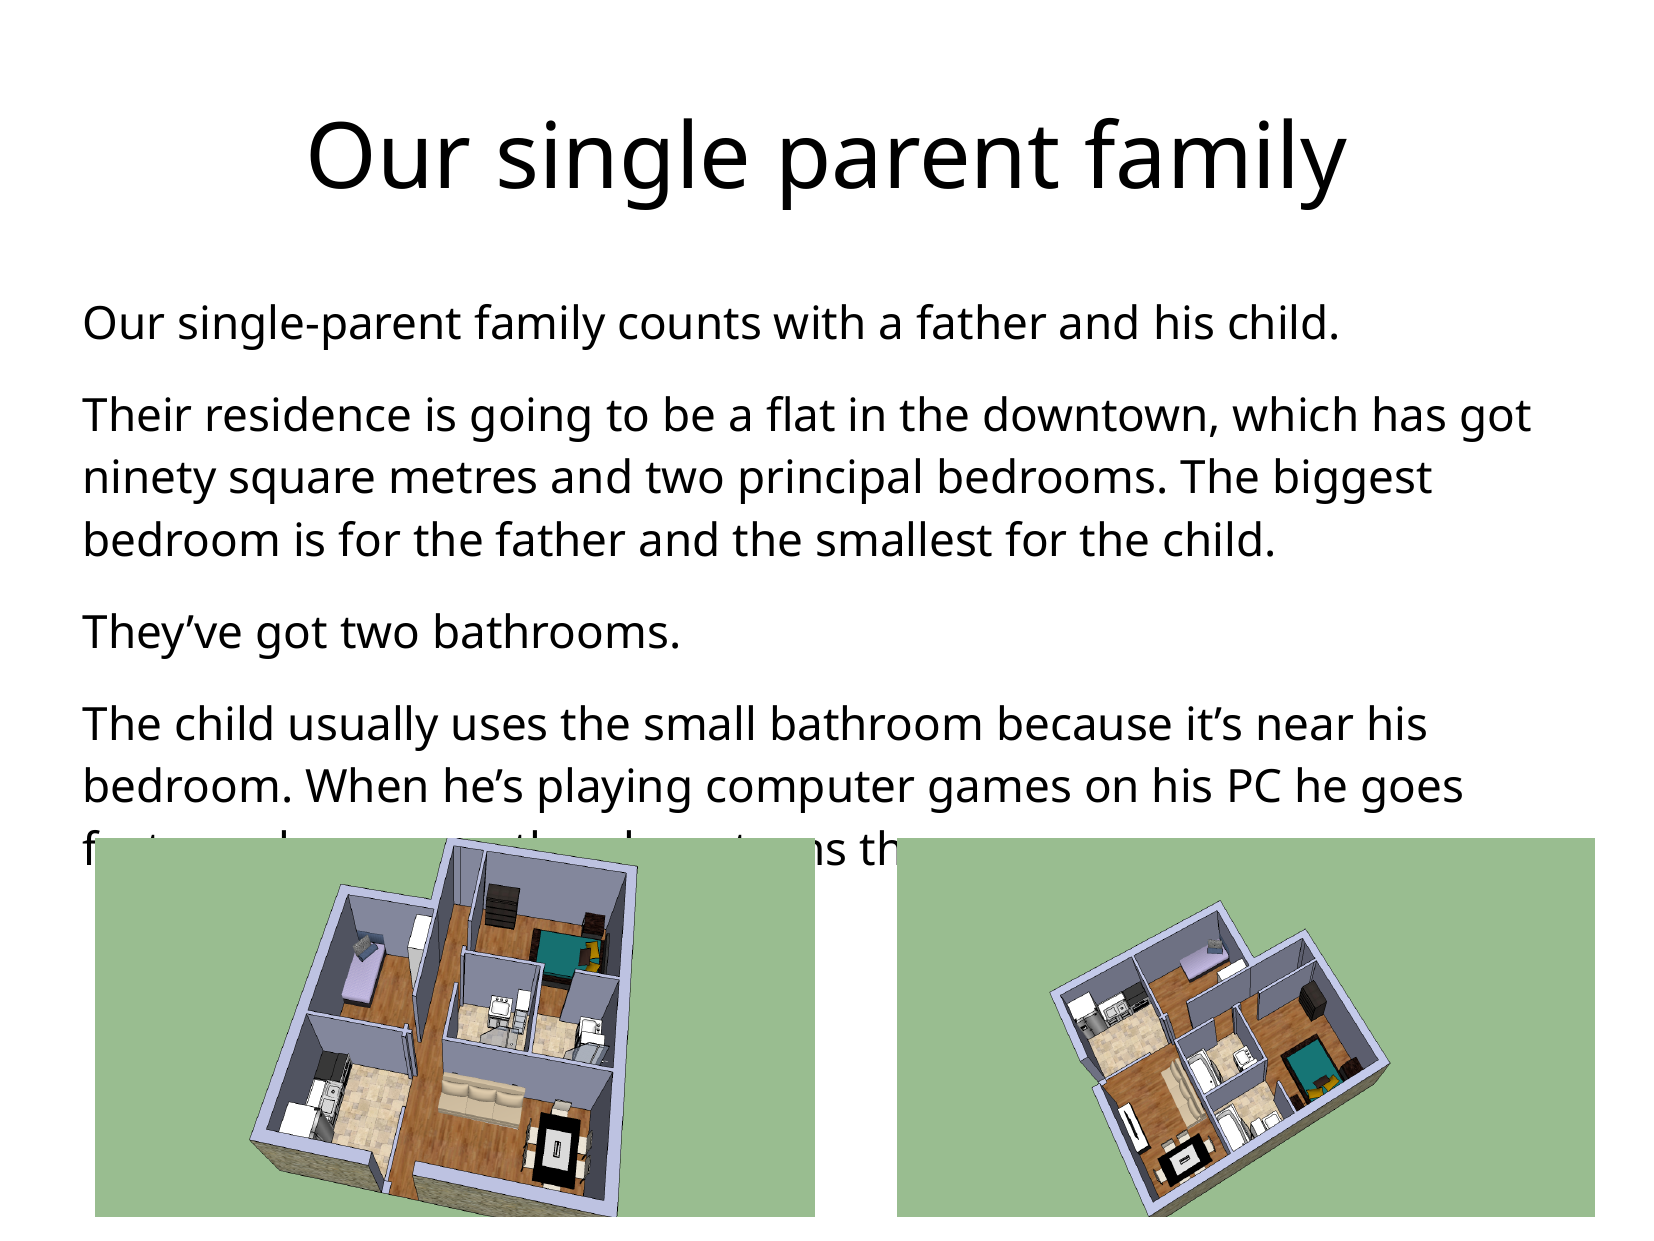

# Our single parent family
Our single-parent family counts with a father and his child.
Their residence is going to be a flat in the downtown, which has got ninety square metres and two principal bedrooms. The biggest bedroom is for the father and the smallest for the child.
They’ve got two bathrooms.
The child usually uses the small bathroom because it’s near his bedroom. When he’s playing computer games on his PC he goes faster as he can go, then he returns the game.